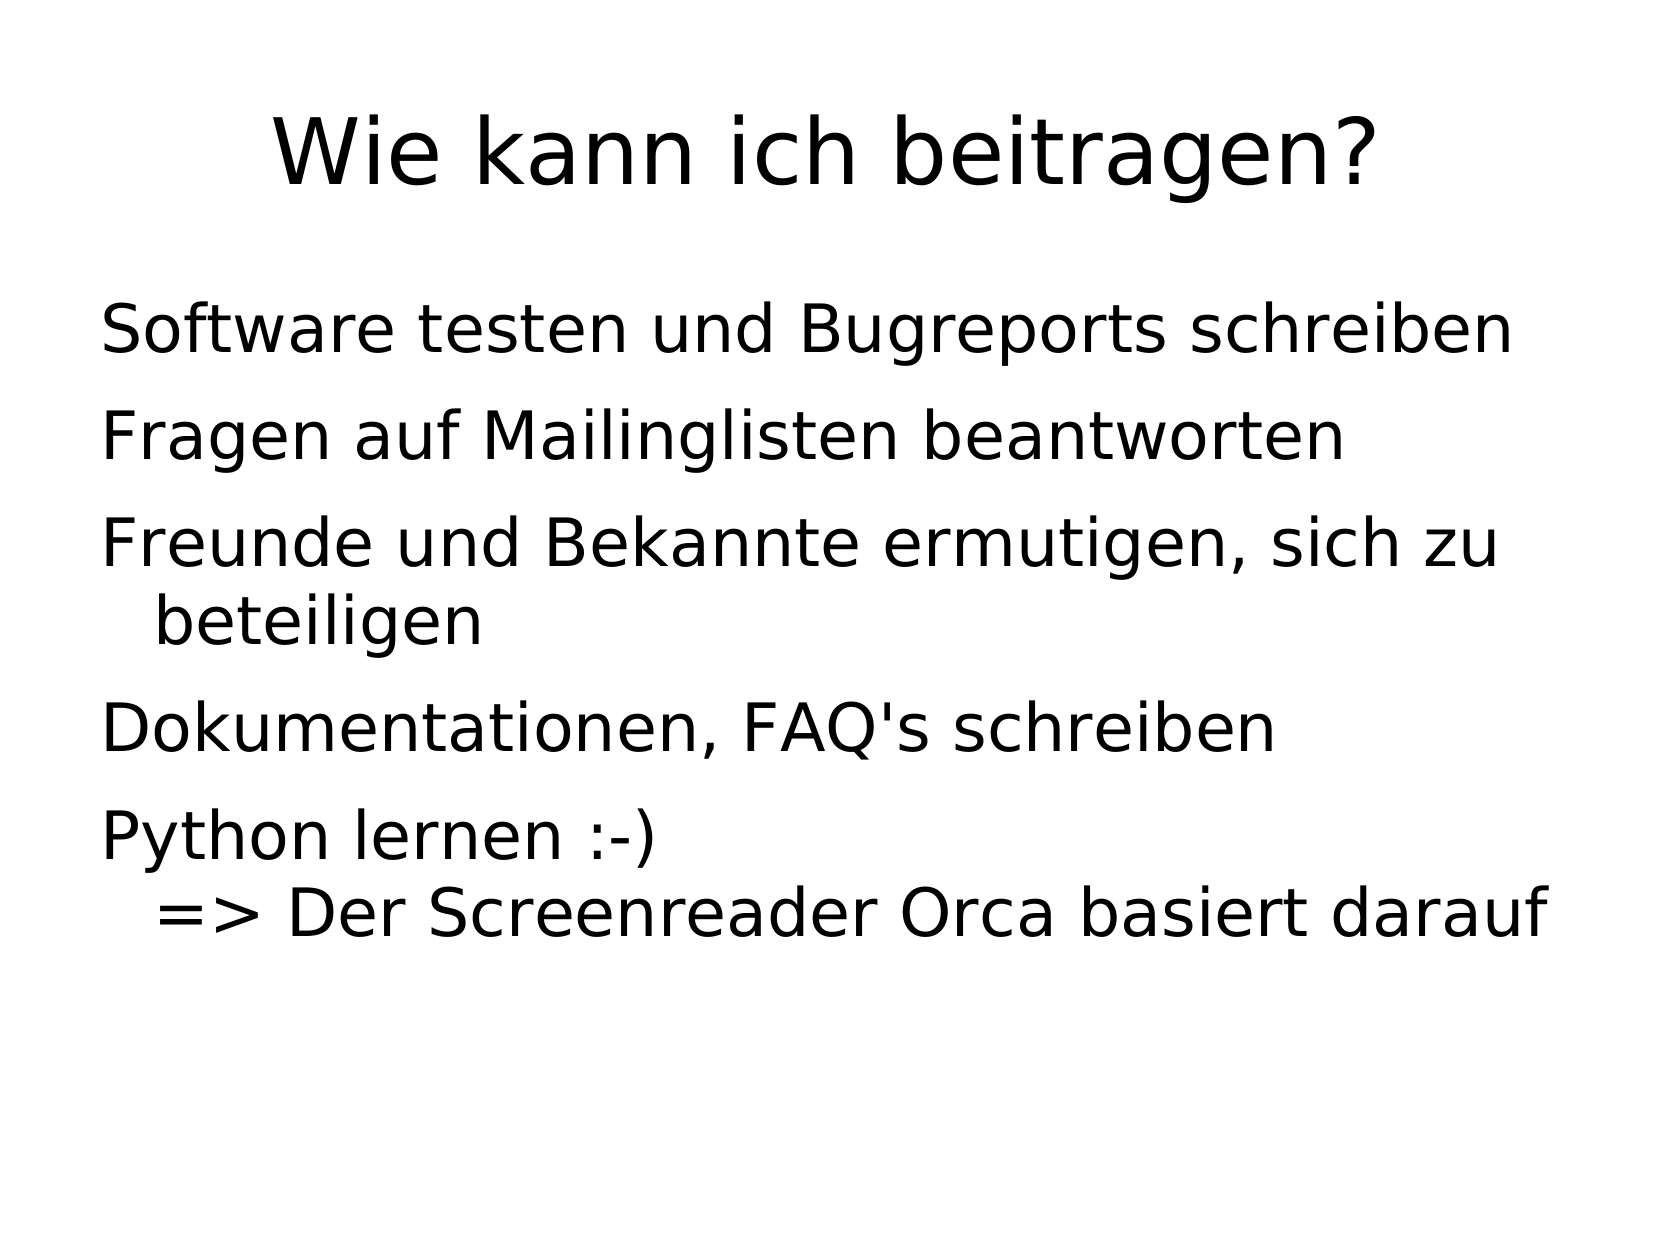

# Wie kann ich beitragen?
Software testen und Bugreports schreiben
Fragen auf Mailinglisten beantworten
Freunde und Bekannte ermutigen, sich zu beteiligen
Dokumentationen, FAQ's schreiben
Python lernen :-)
=> Der Screenreader Orca basiert darauf